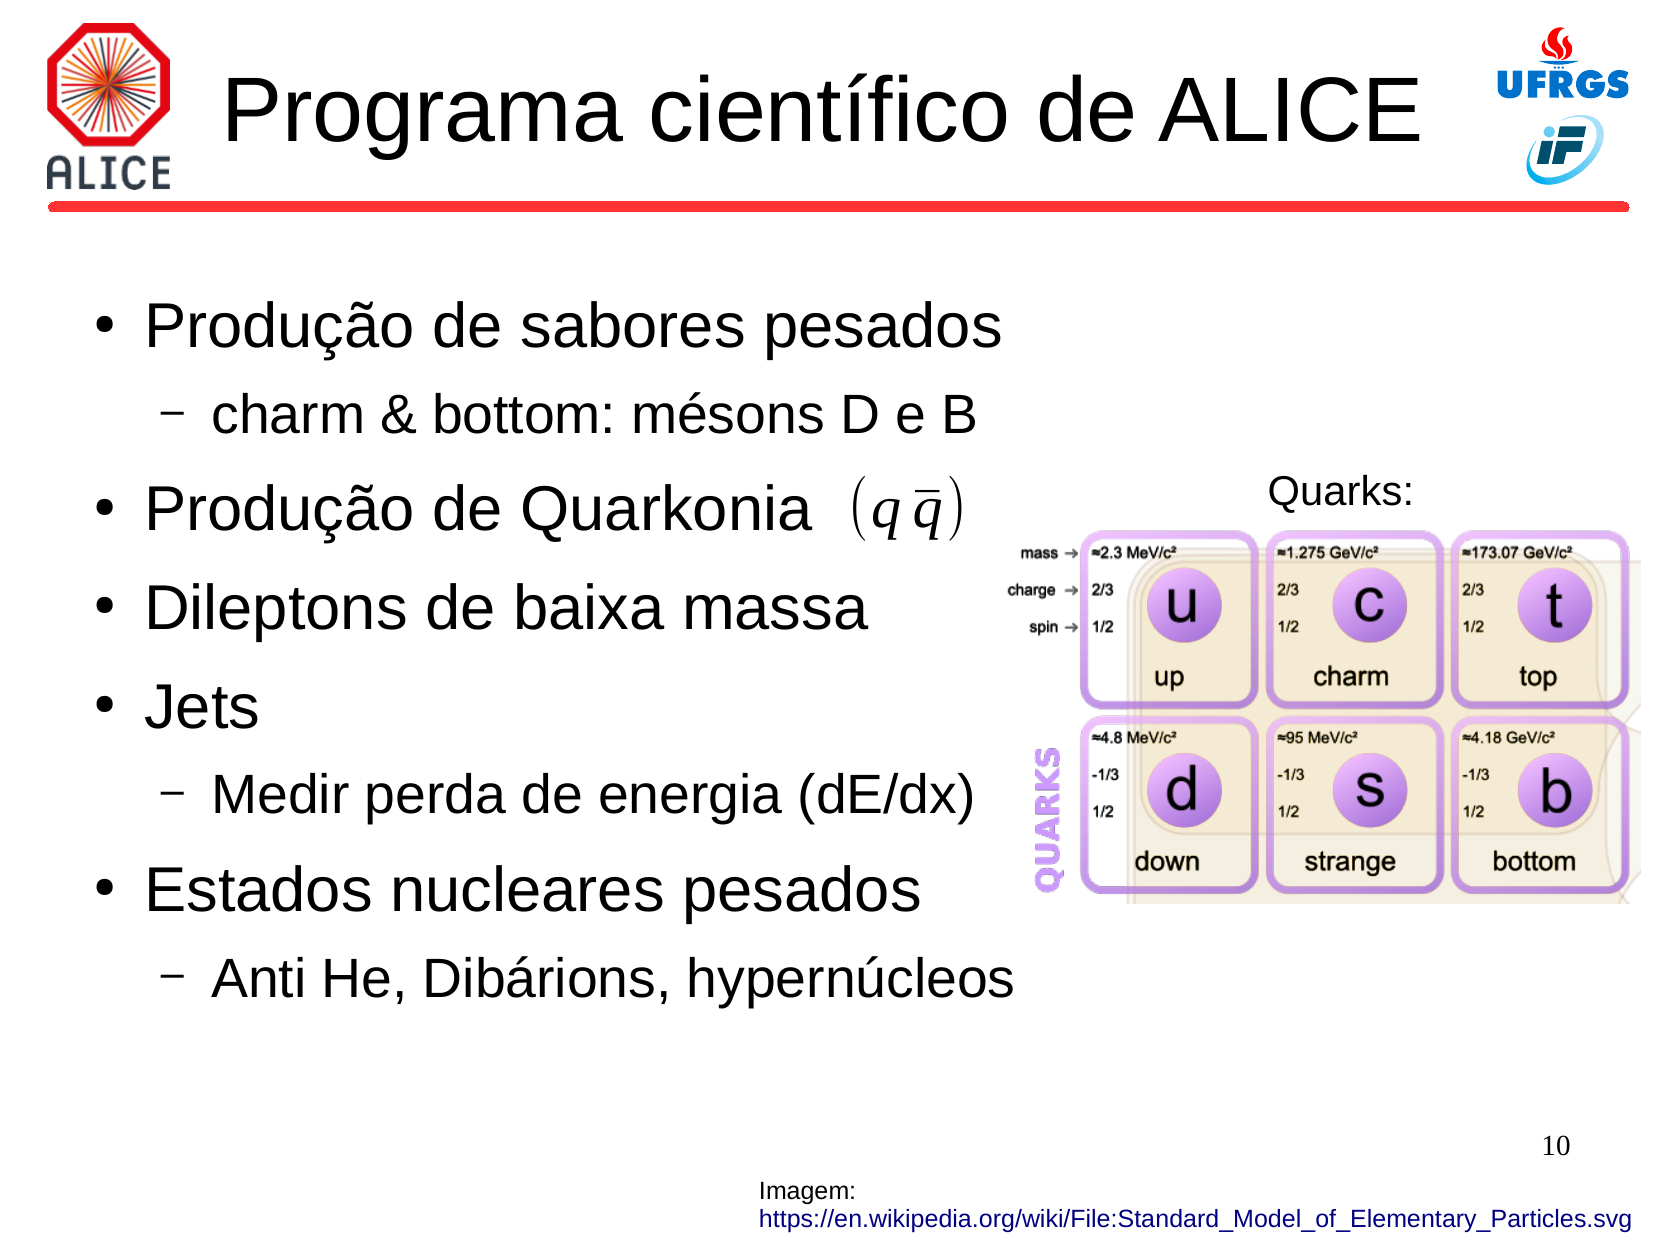

# Programa científico de ALICE
Produção de sabores pesados
charm & bottom: mésons D e B
Produção de Quarkonia
Dileptons de baixa massa
Jets
Medir perda de energia (dE/dx)
Estados nucleares pesados
Anti He, Dibárions, hypernúcleos
Quarks:
10
Imagem:
https://en.wikipedia.org/wiki/File:Standard_Model_of_Elementary_Particles.svg